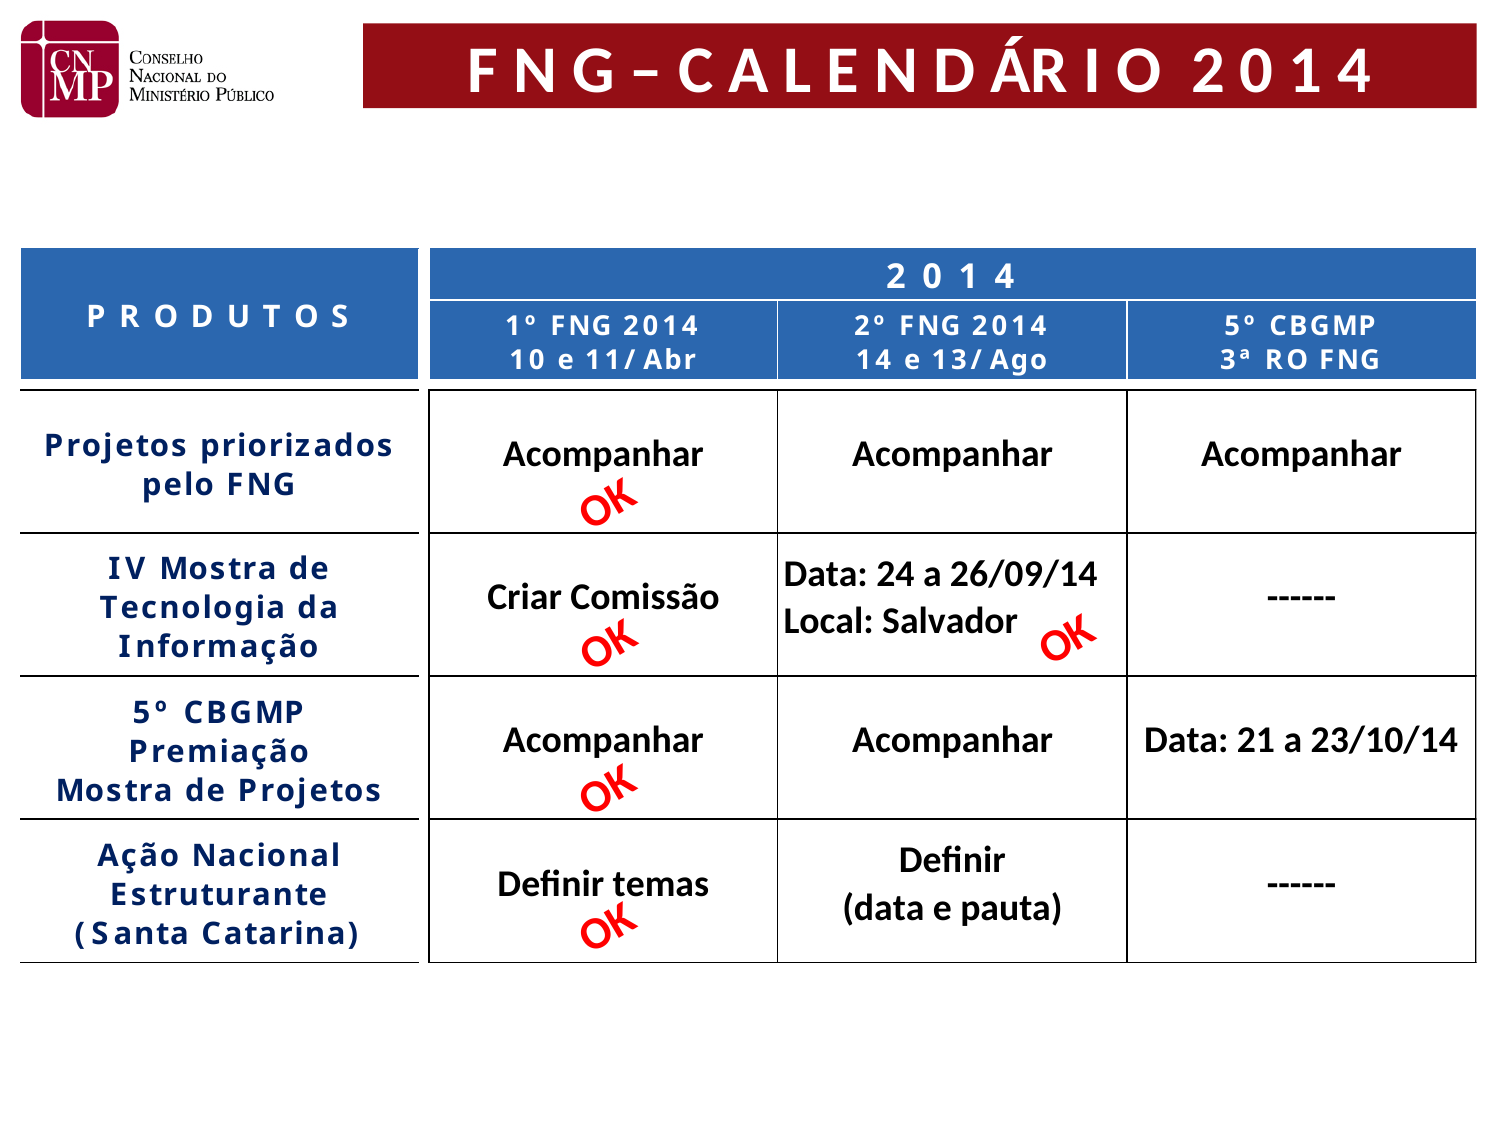

F N G – C A L E N D ÁR I O 2 0 1 4
OK
OK
OK
OK
OK